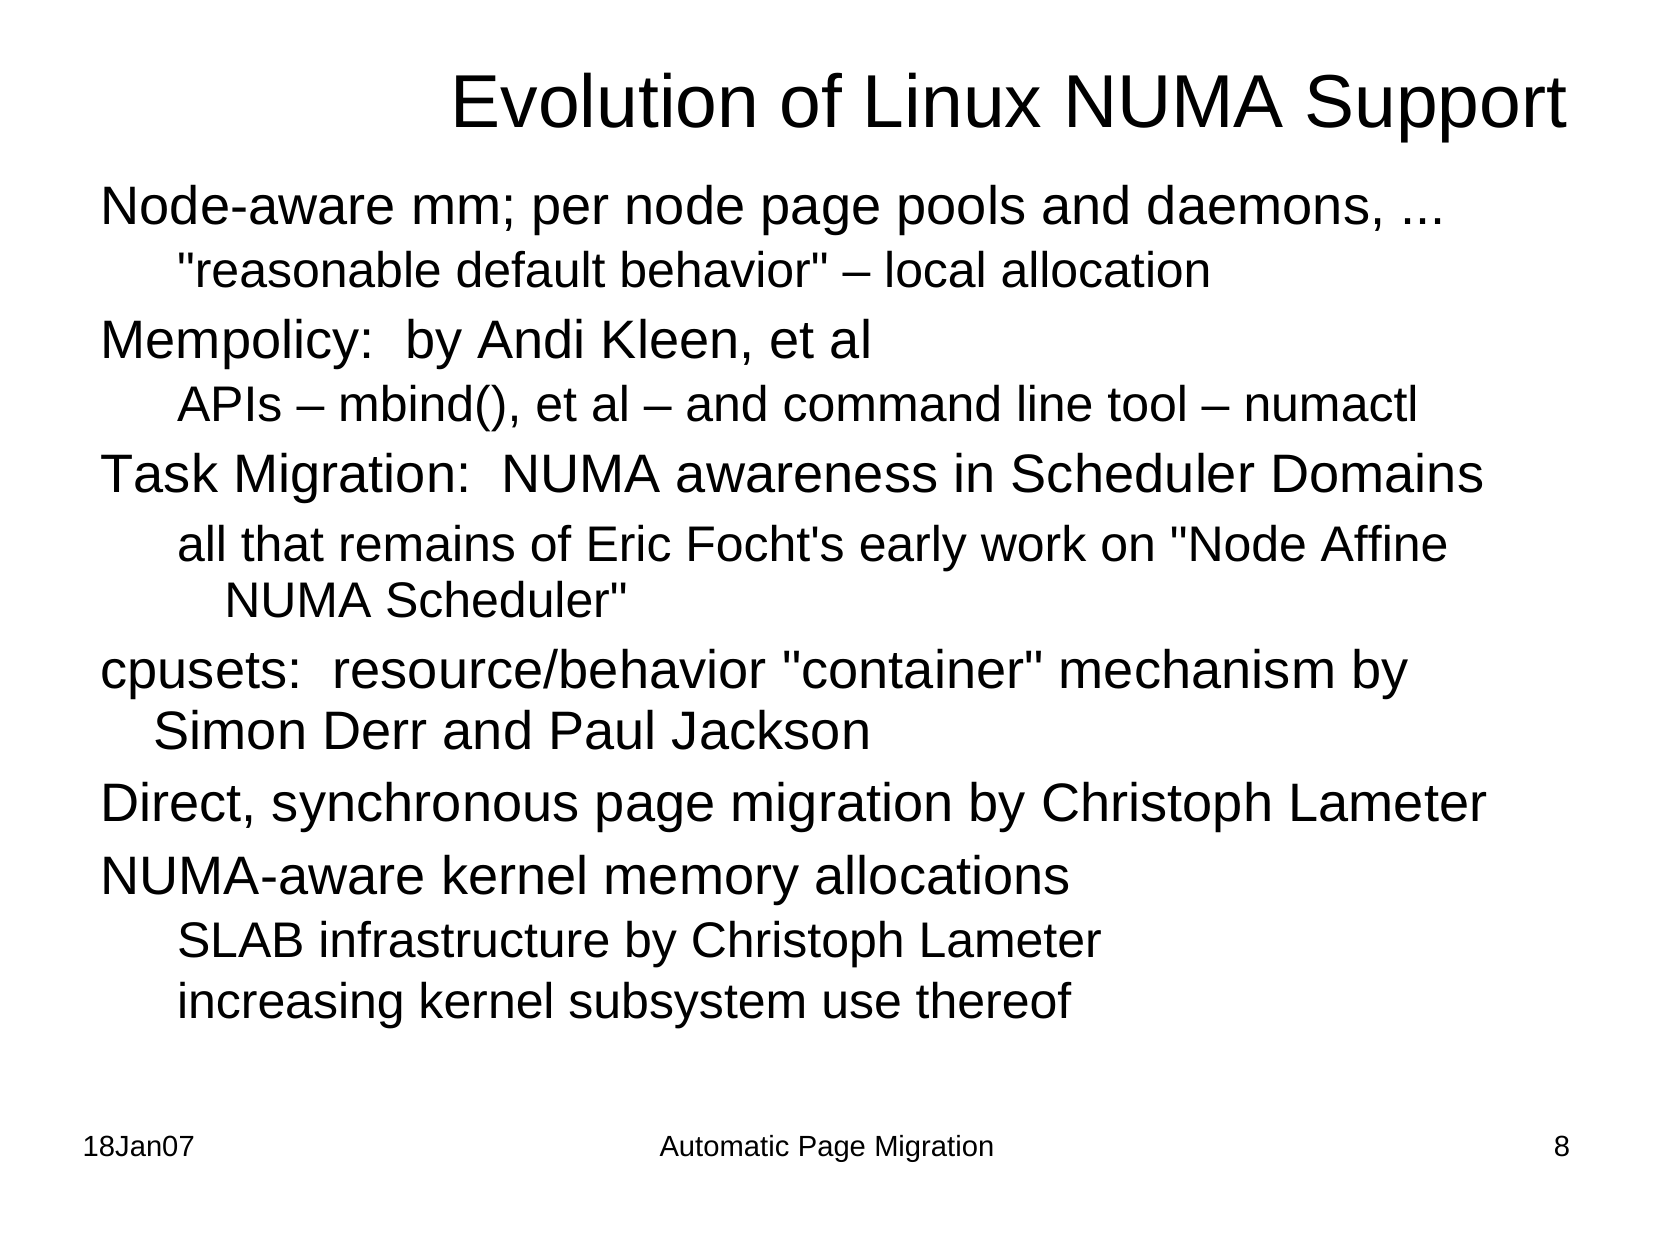

# Evolution of Linux NUMA Support
Node-aware mm; per node page pools and daemons, ...
"reasonable default behavior" – local allocation
Mempolicy: by Andi Kleen, et al
APIs – mbind(), et al – and command line tool – numactl
Task Migration: NUMA awareness in Scheduler Domains
all that remains of Eric Focht's early work on "Node Affine NUMA Scheduler"
cpusets: resource/behavior "container" mechanism by Simon Derr and Paul Jackson
Direct, synchronous page migration by Christoph Lameter
NUMA-aware kernel memory allocations
SLAB infrastructure by Christoph Lameter
increasing kernel subsystem use thereof
18Jan07
Automatic Page Migration
8